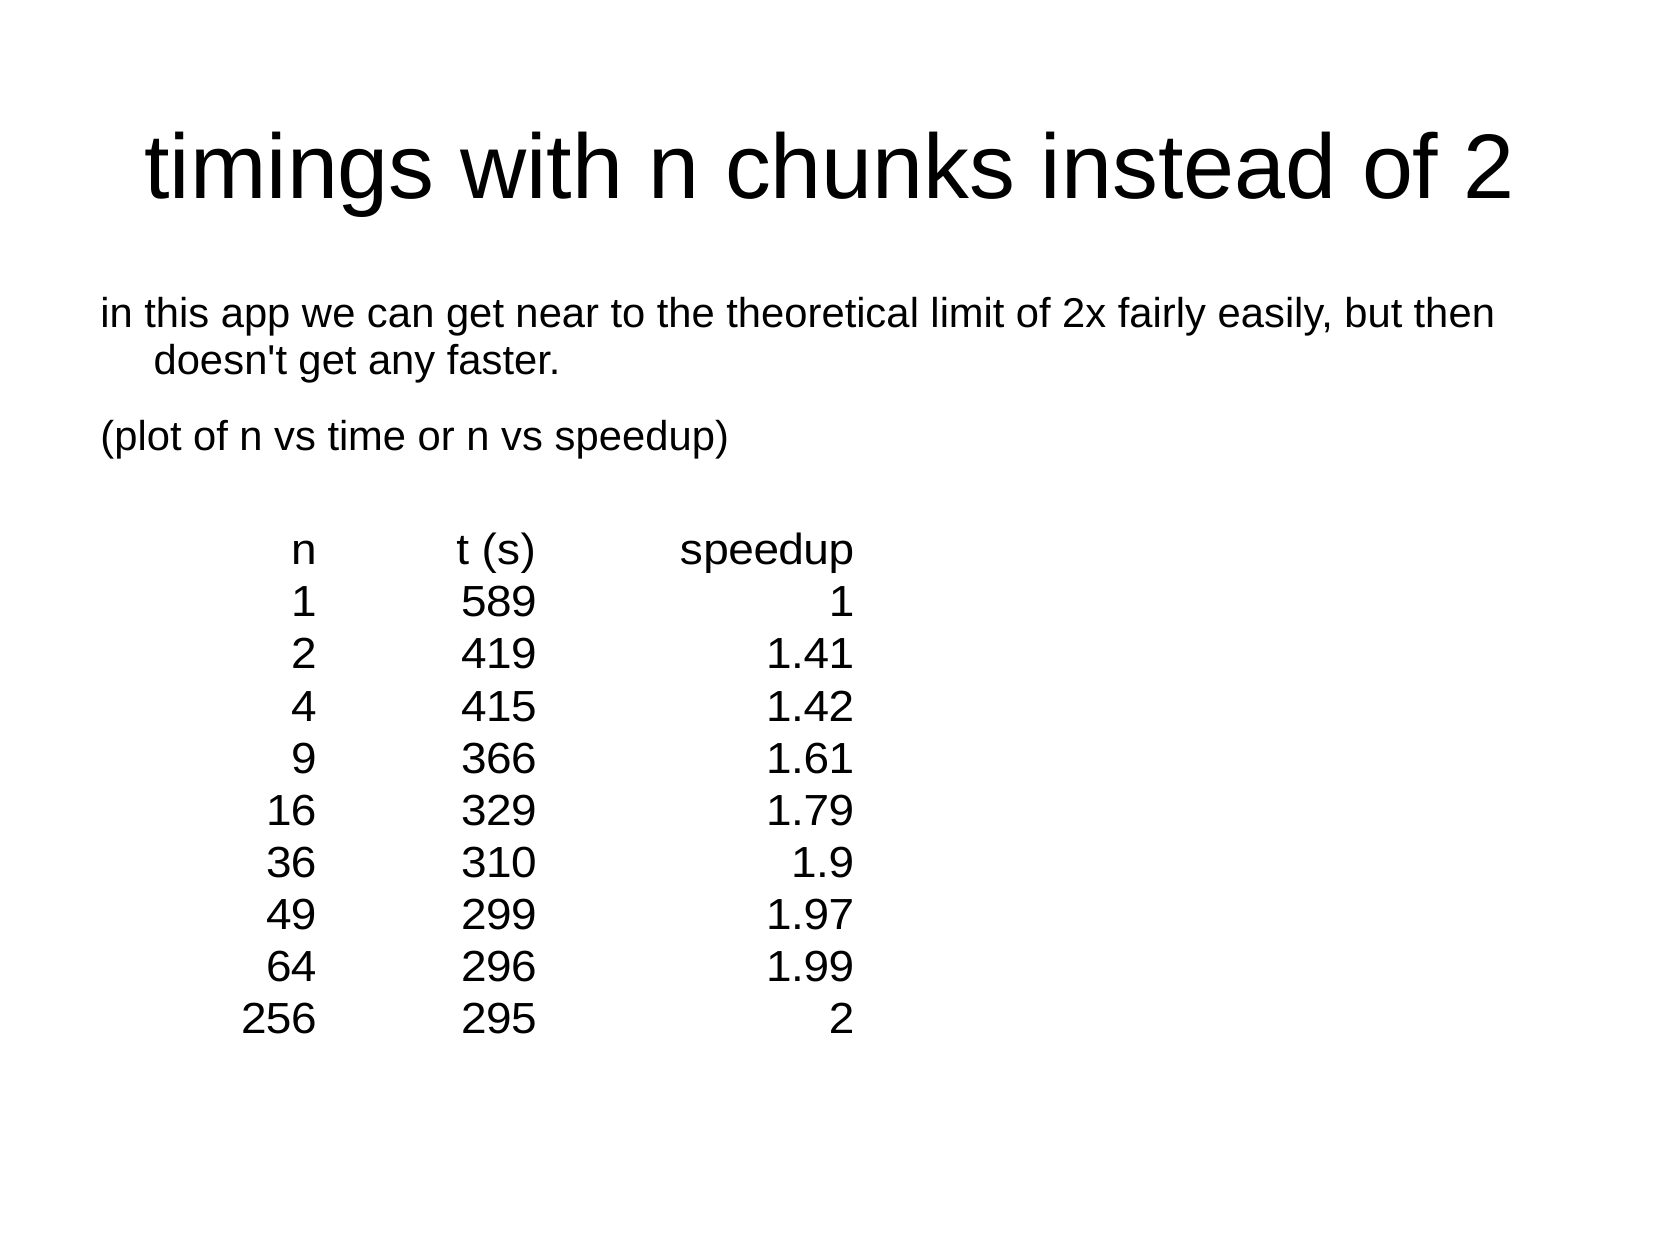

# timings with n chunks instead of 2
in this app we can get near to the theoretical limit of 2x fairly easily, but then doesn't get any faster.
(plot of n vs time or n vs speedup)